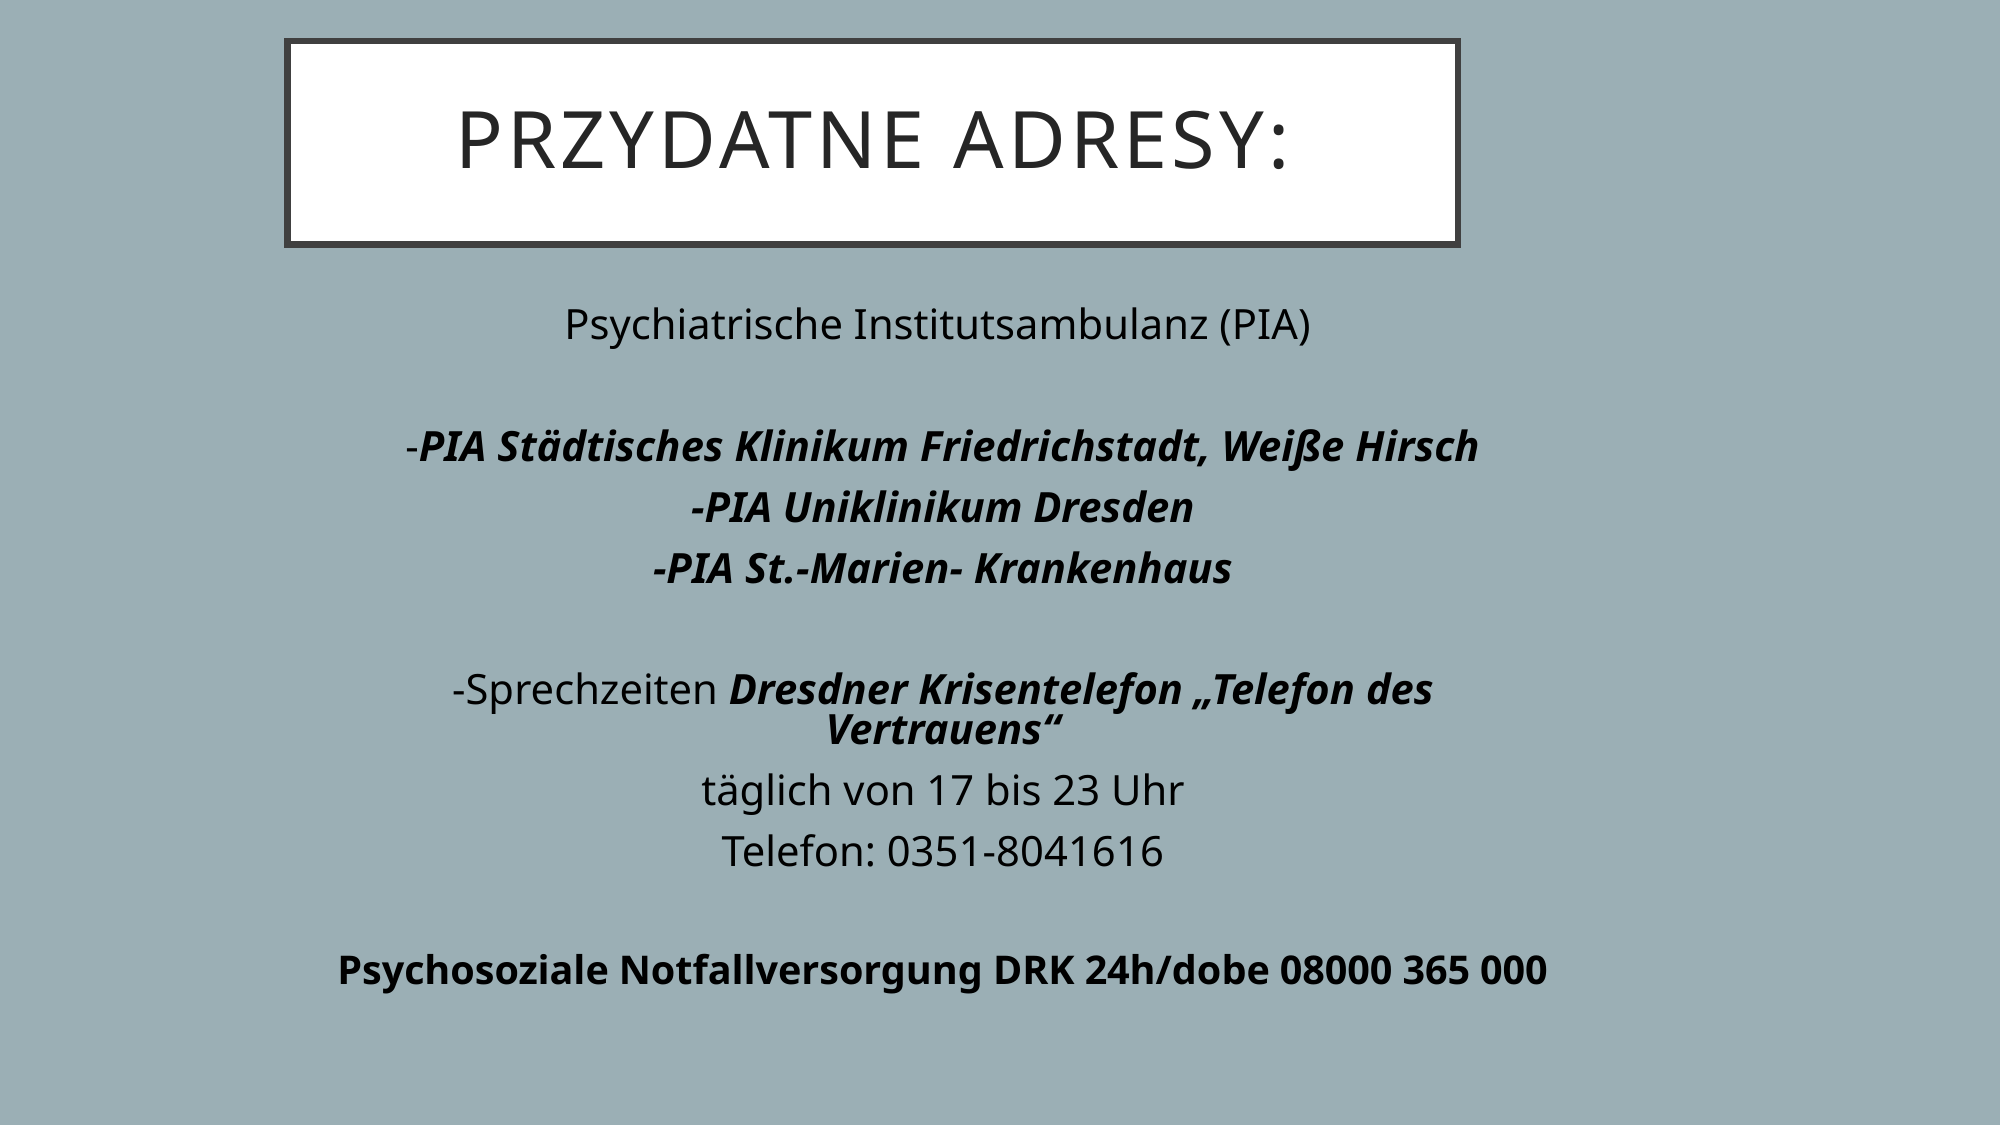

# Przydatne Adresy:
Psychiatrische Institutsambulanz (PIA)
-PIA Städtisches Klinikum Friedrichstadt, Weiße Hirsch
-PIA Uniklinikum Dresden
-PIA St.-Marien- Krankenhaus
-Sprechzeiten Dresdner Krisentelefon „Telefon des Vertrauens“
täglich von 17 bis 23 Uhr
Telefon: 0351-8041616
Psychosoziale Notfallversorgung DRK 24h/dobe 08000 365 000